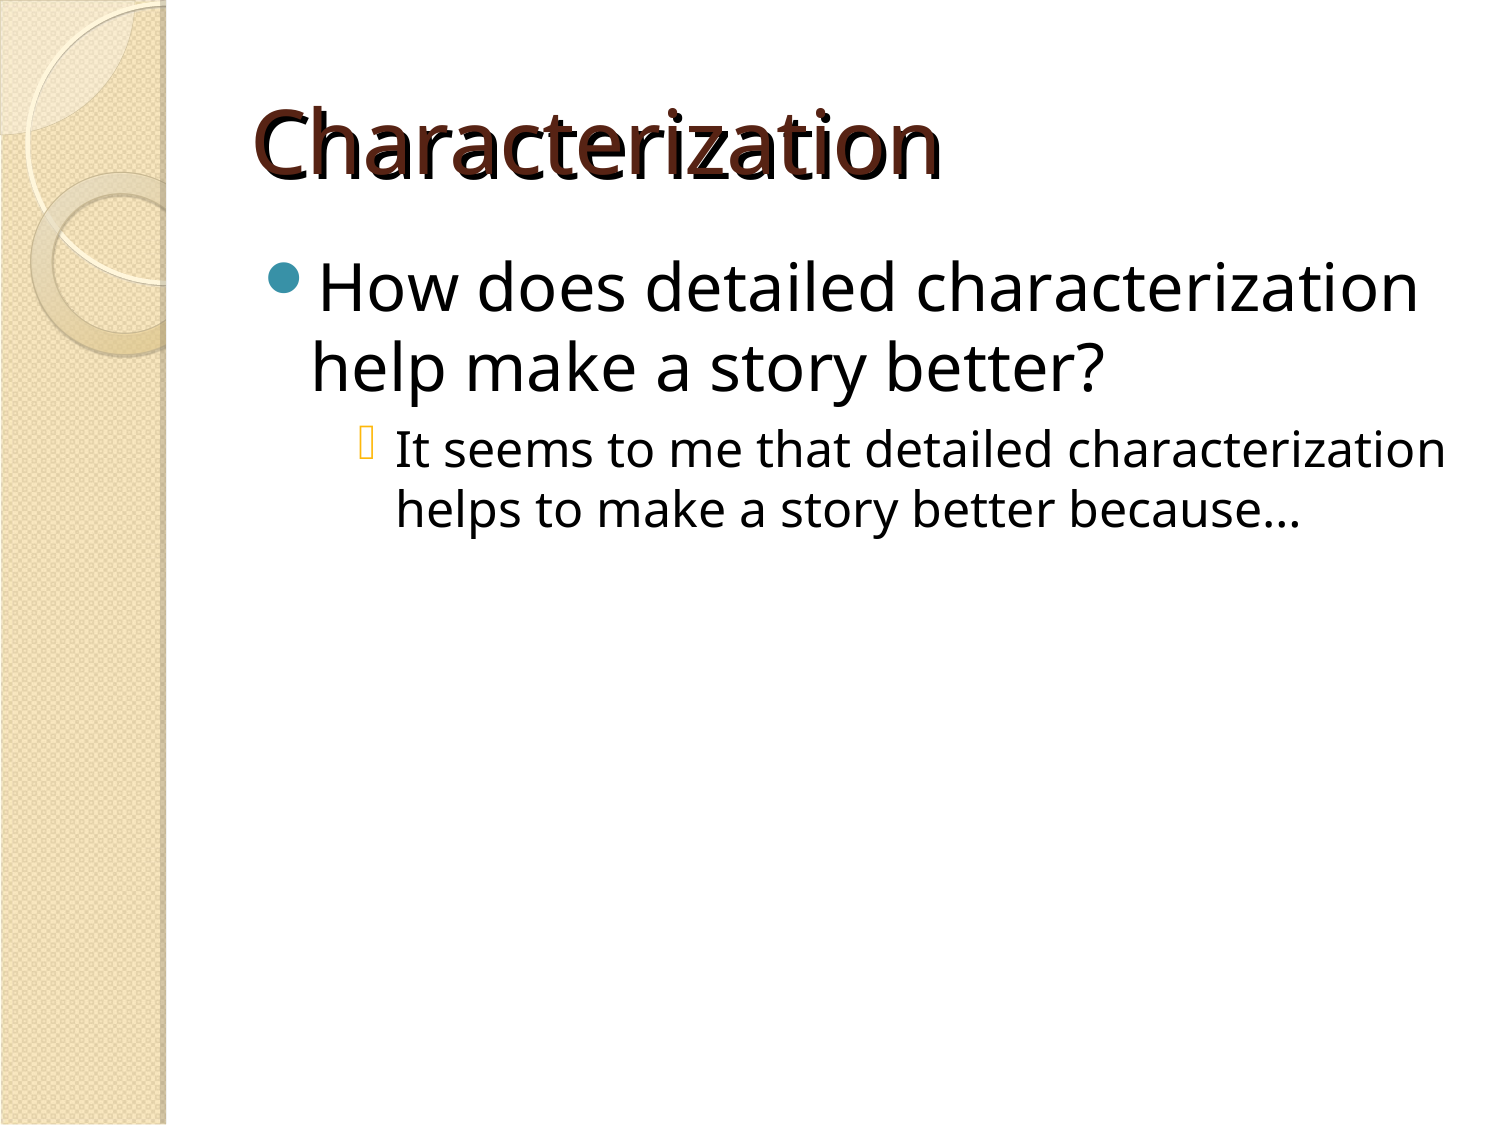

# Characterization
How does detailed characterization help make a story better?
It seems to me that detailed characterization helps to make a story better because…